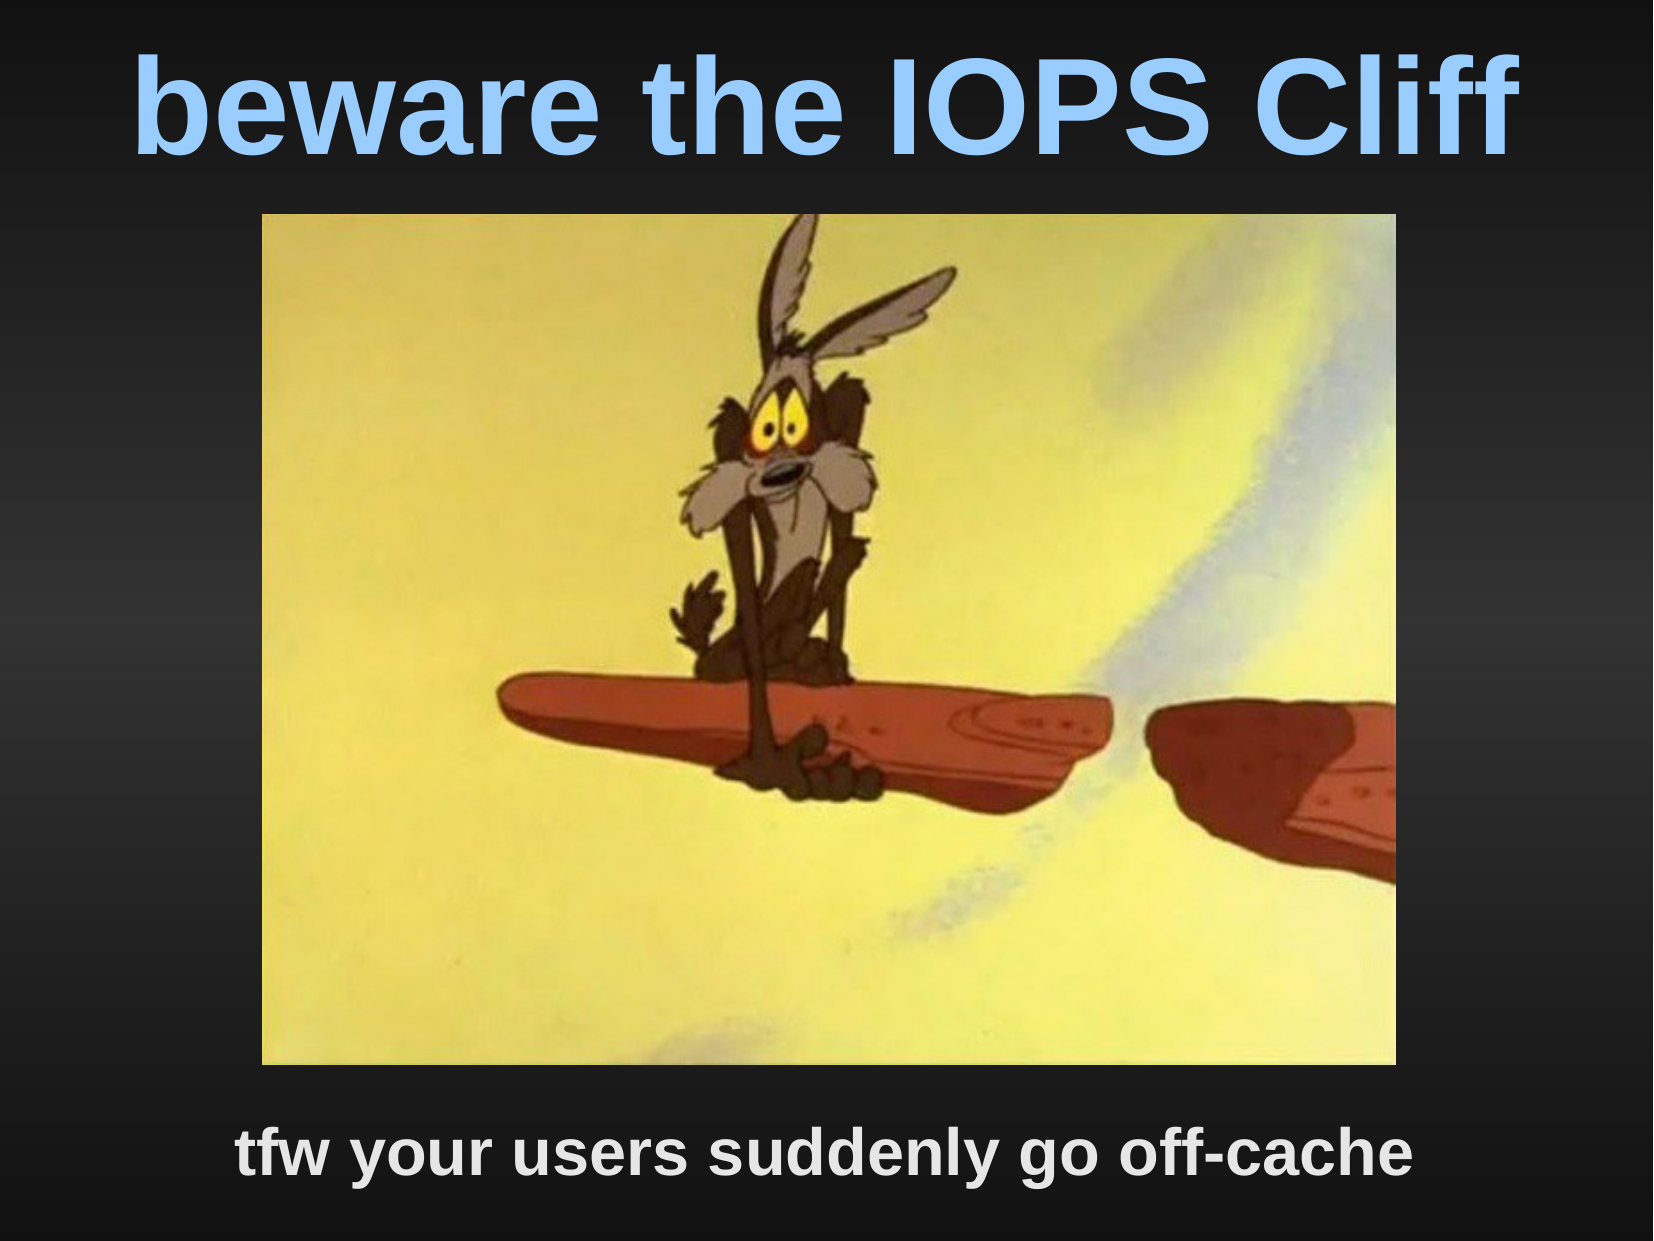

# beware the IOPS Cliff
tfw your users suddenly go off-cache